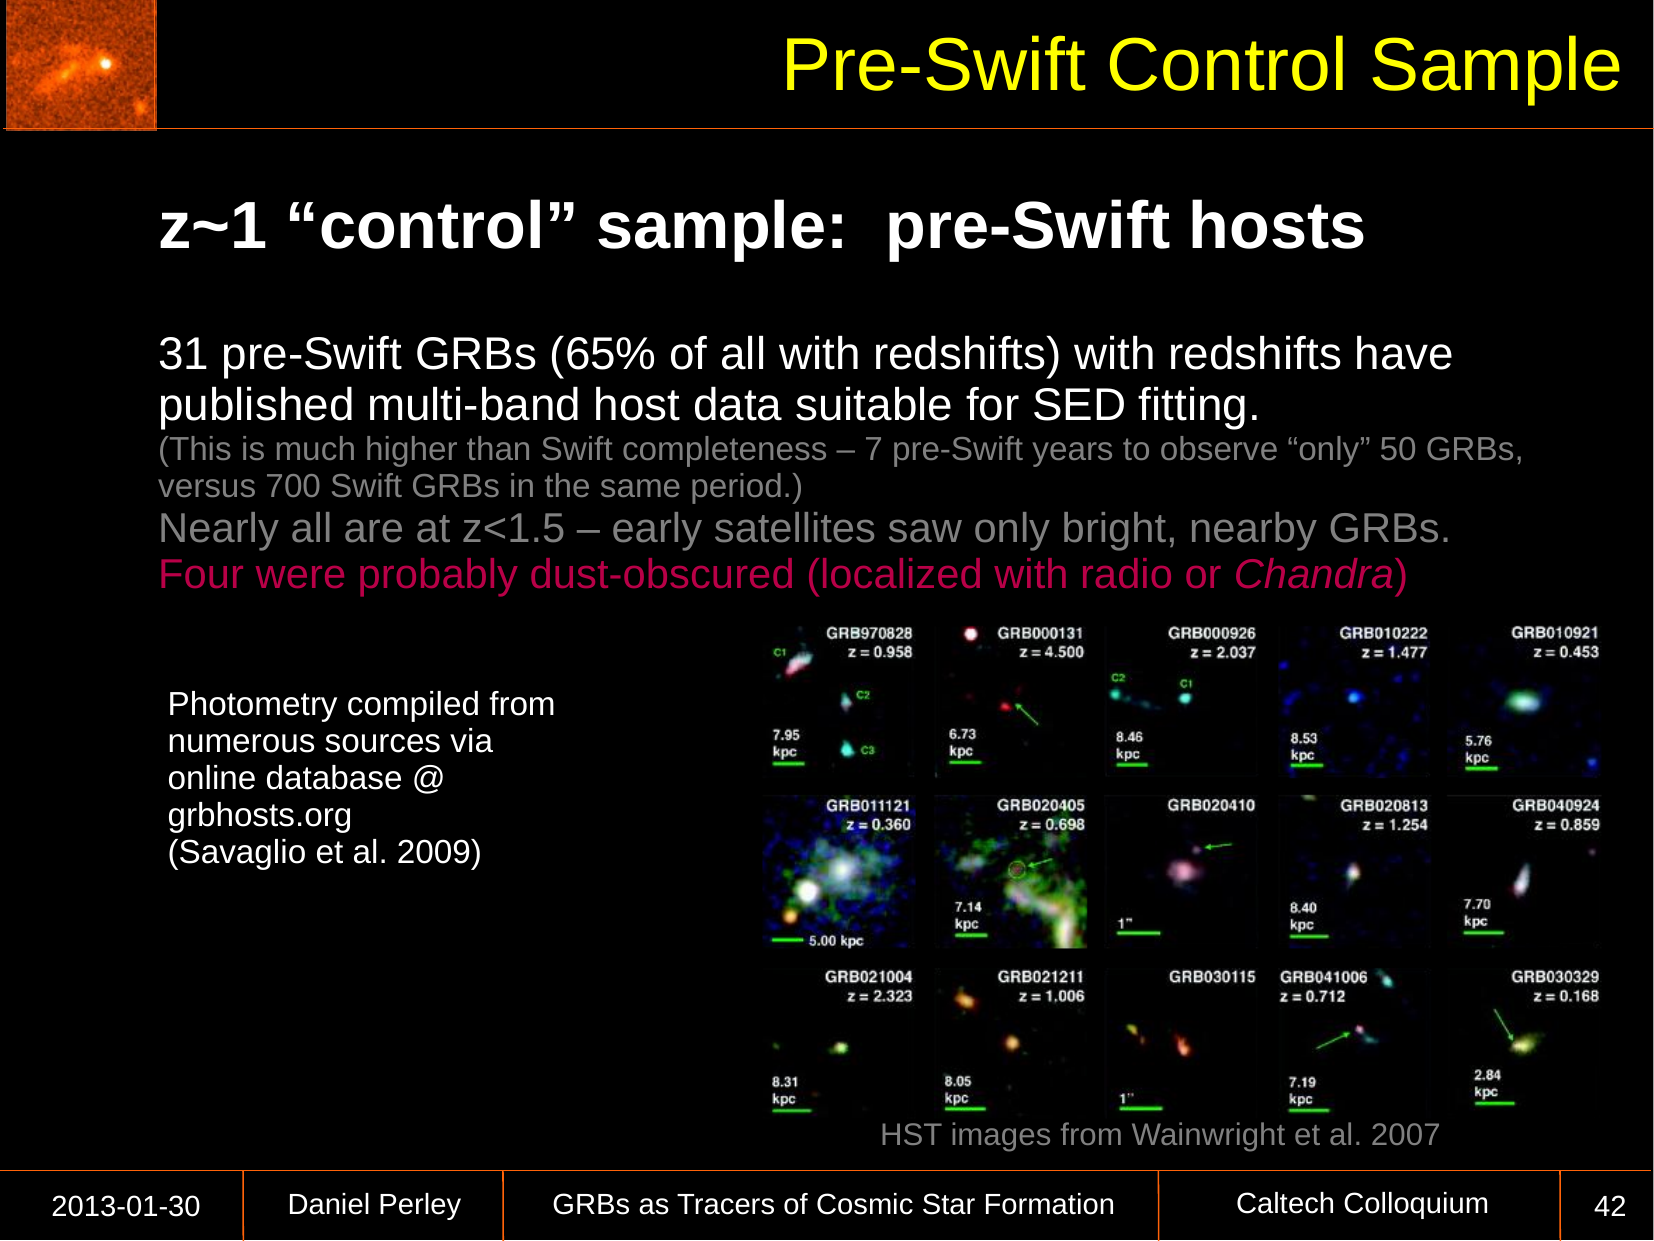

# Pre-Swift Control Sample
z~1 “control” sample: pre-Swift hosts
31 pre-Swift GRBs (65% of all with redshifts) with redshifts have published multi-band host data suitable for SED fitting.
(This is much higher than Swift completeness – 7 pre-Swift years to observe “only” 50 GRBs, versus 700 Swift GRBs in the same period.)
Nearly all are at z<1.5 – early satellites saw only bright, nearby GRBs.
Four were probably dust-obscured (localized with radio or Chandra)
Photometry compiled from numerous sources via online database @ grbhosts.org
(Savaglio et al. 2009)
HST images from Wainwright et al. 2007
2013-01-30
42